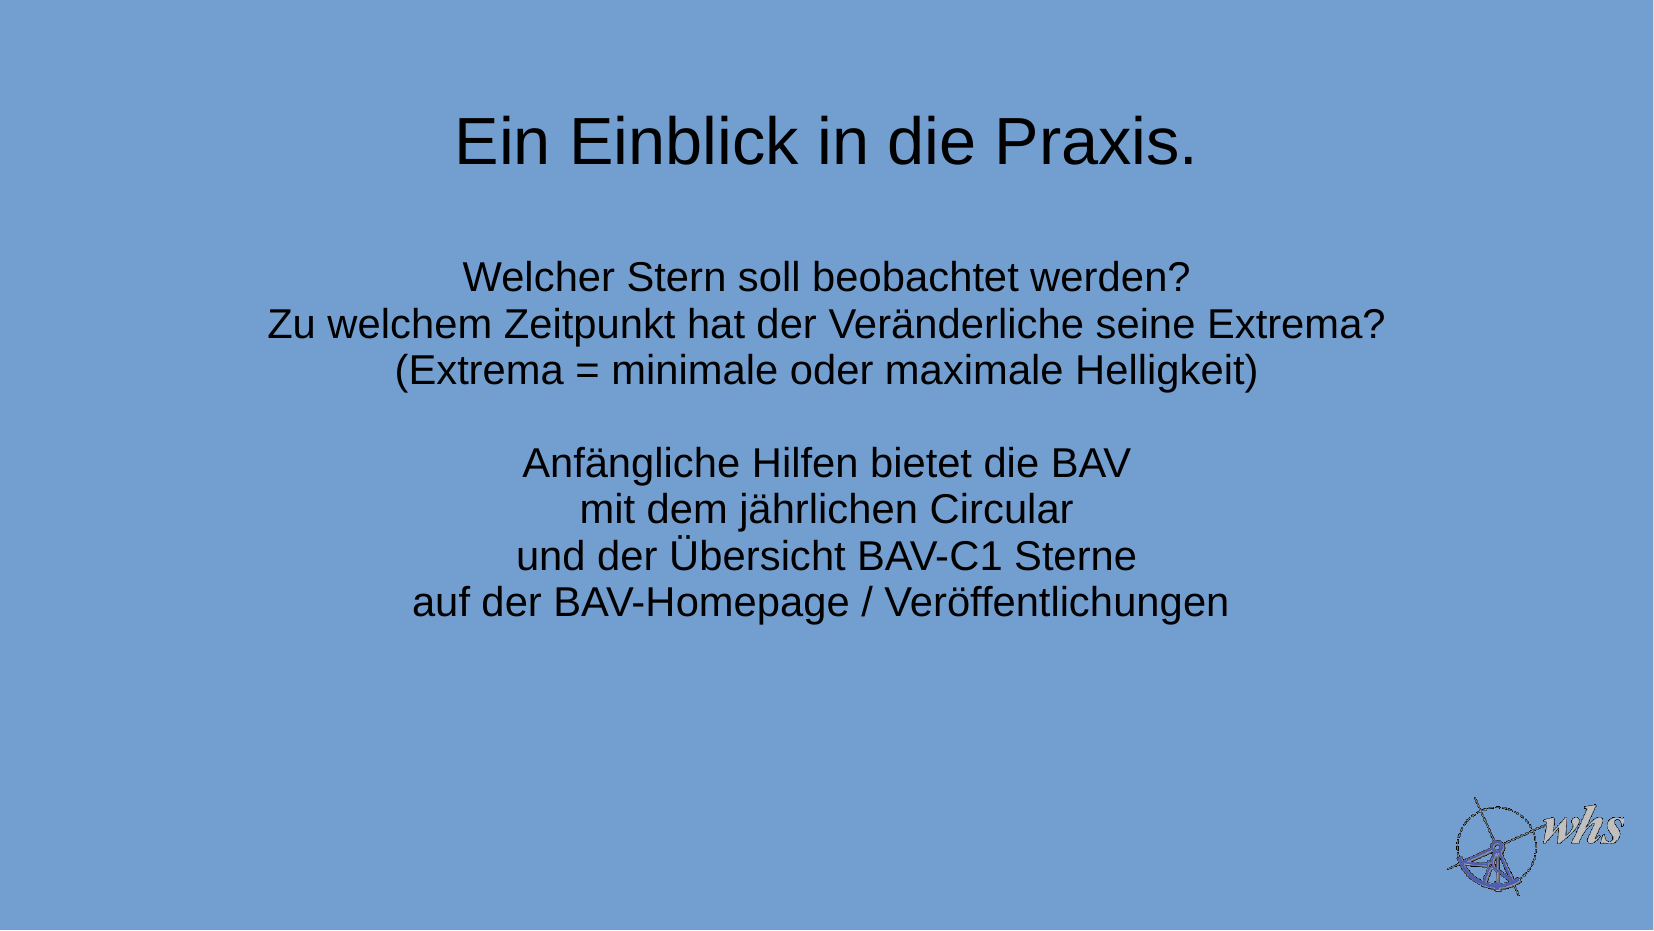

Ein Einblick in die Praxis.
Welcher Stern soll beobachtet werden?
Zu welchem Zeitpunkt hat der Veränderliche seine Extrema?
(Extrema = minimale oder maximale Helligkeit)
Anfängliche Hilfen bietet die BAV
mit dem jährlichen Circular
und der Übersicht BAV-C1 Sterne
auf der BAV-Homepage / Veröffentlichungen